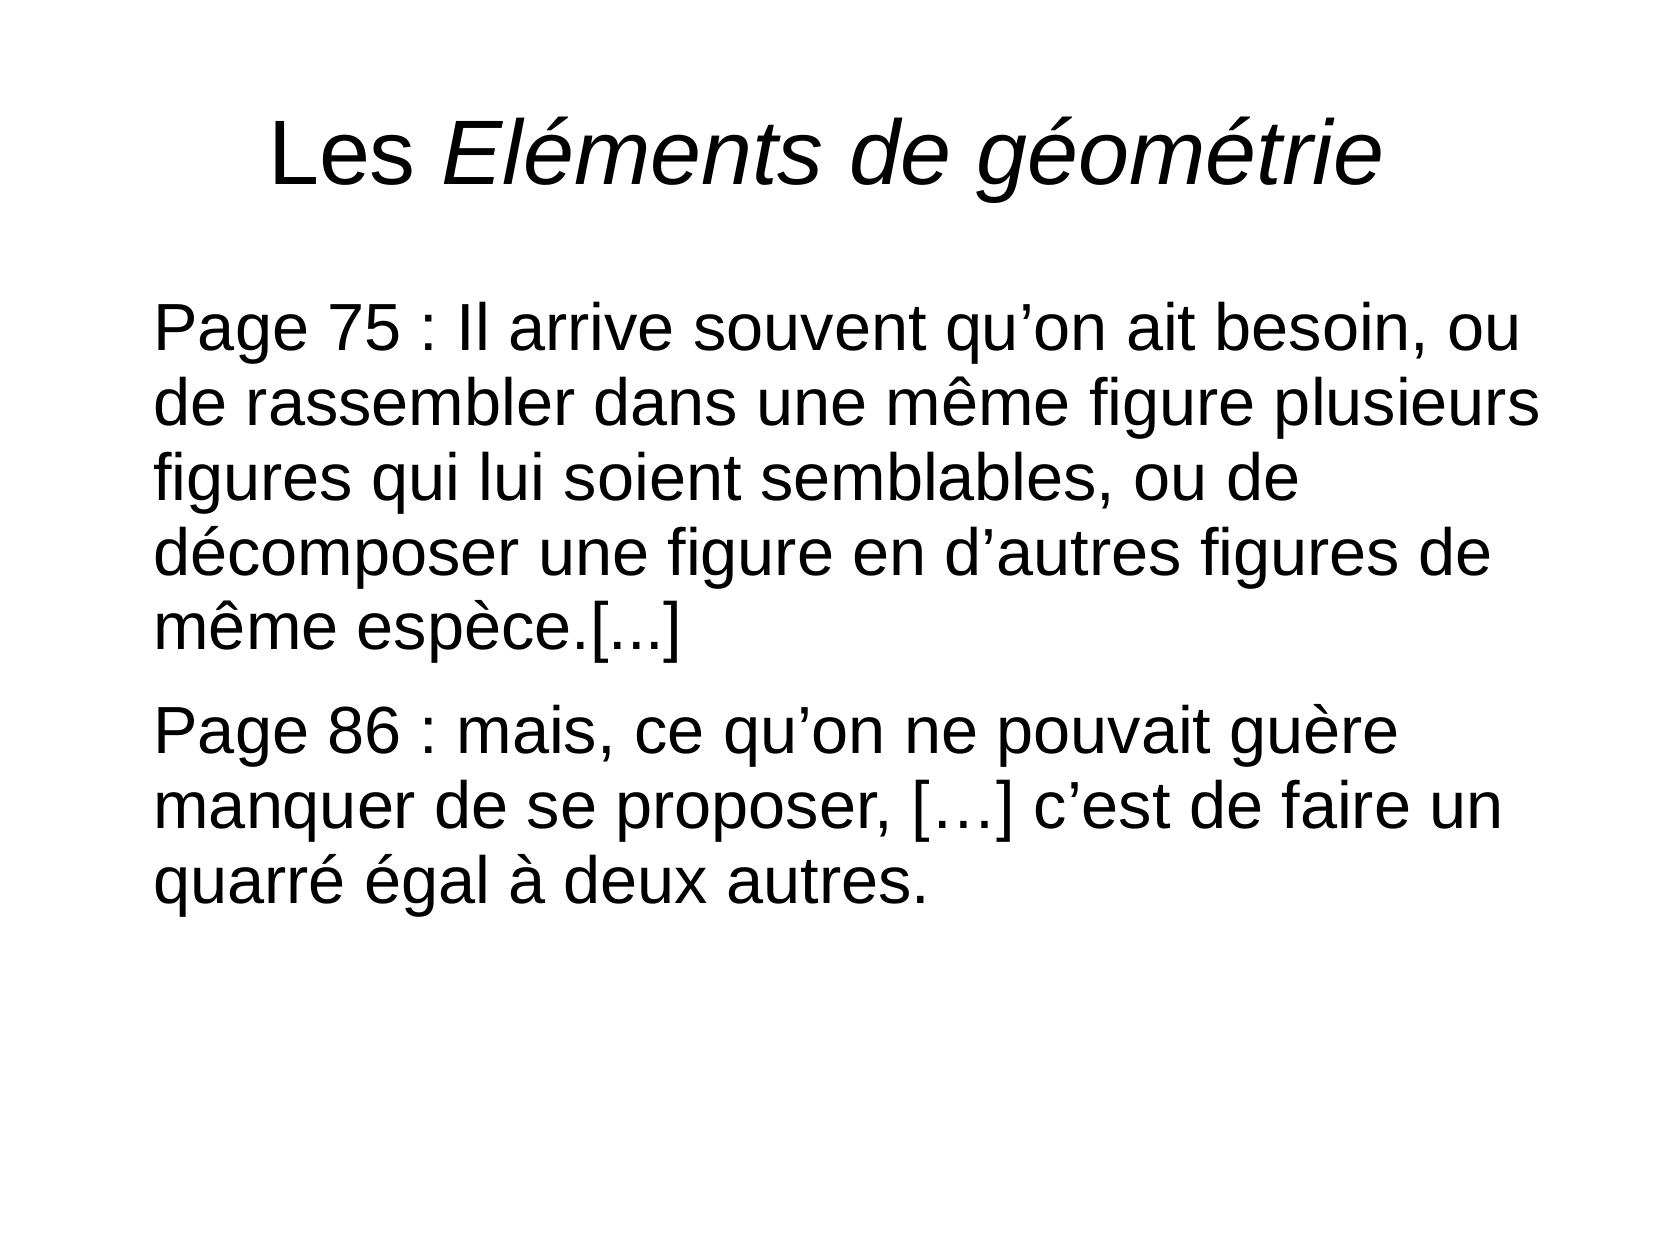

# Les Eléments de géométrie
Page 75 : Il arrive souvent qu’on ait besoin, ou de rassembler dans une même figure plusieurs figures qui lui soient semblables, ou de décomposer une figure en d’autres figures de même espèce.[...]
Page 86 : mais, ce qu’on ne pouvait guère manquer de se proposer, […] c’est de faire un quarré égal à deux autres.